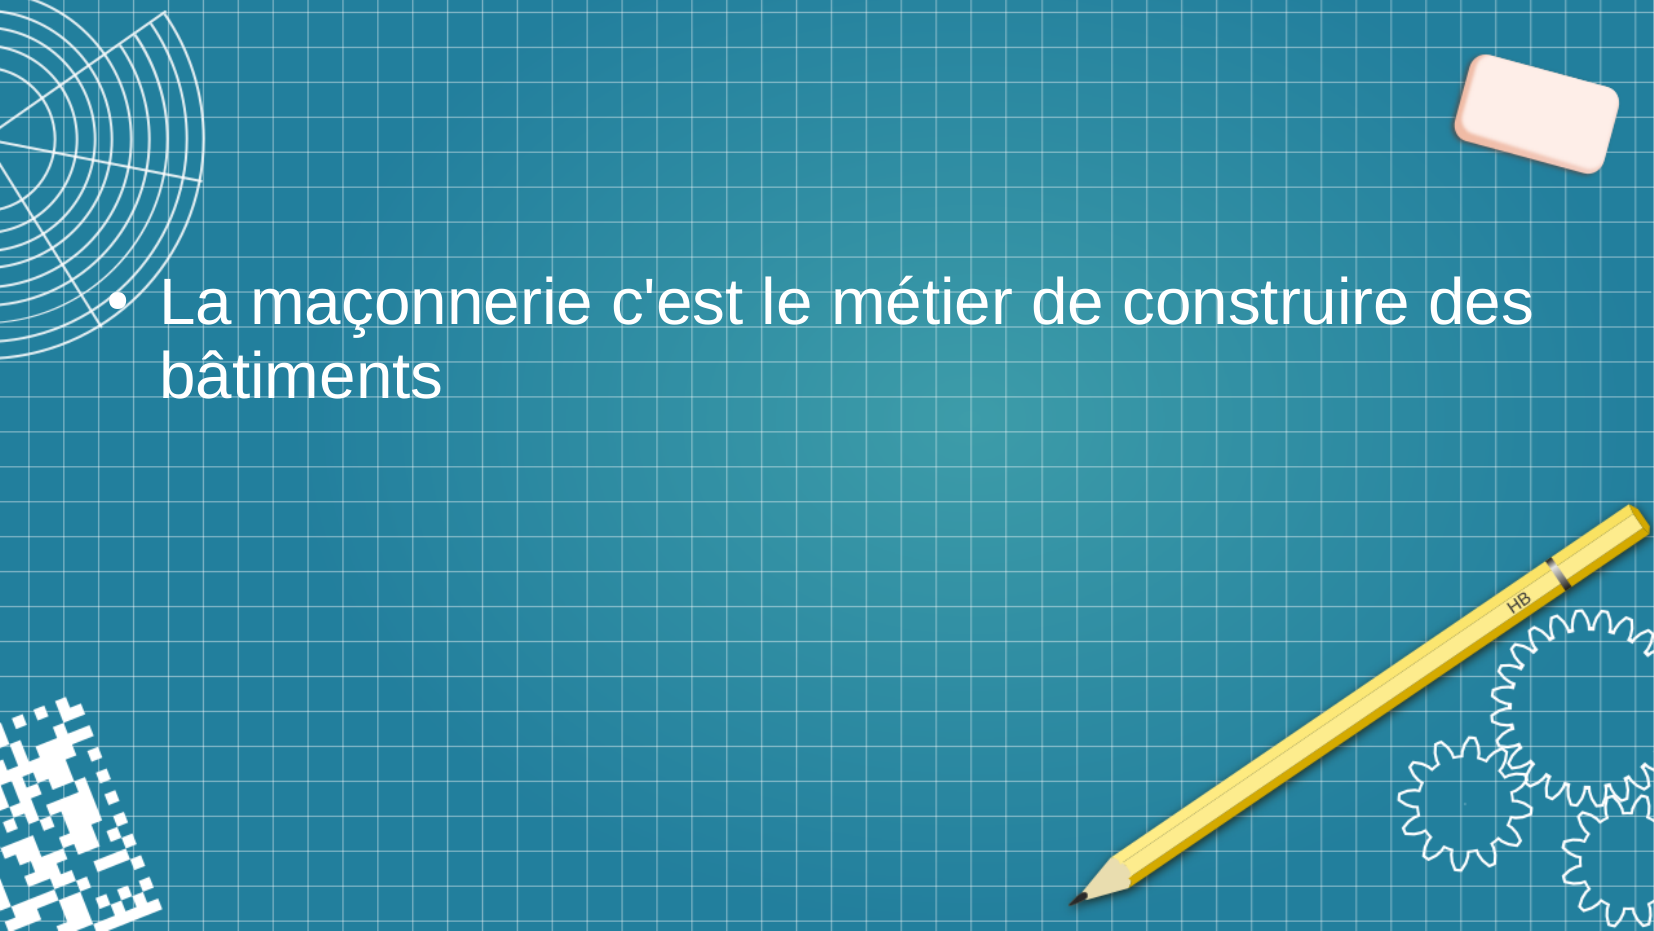

# La maçonnerie c'est le métier de construire des bâtiments